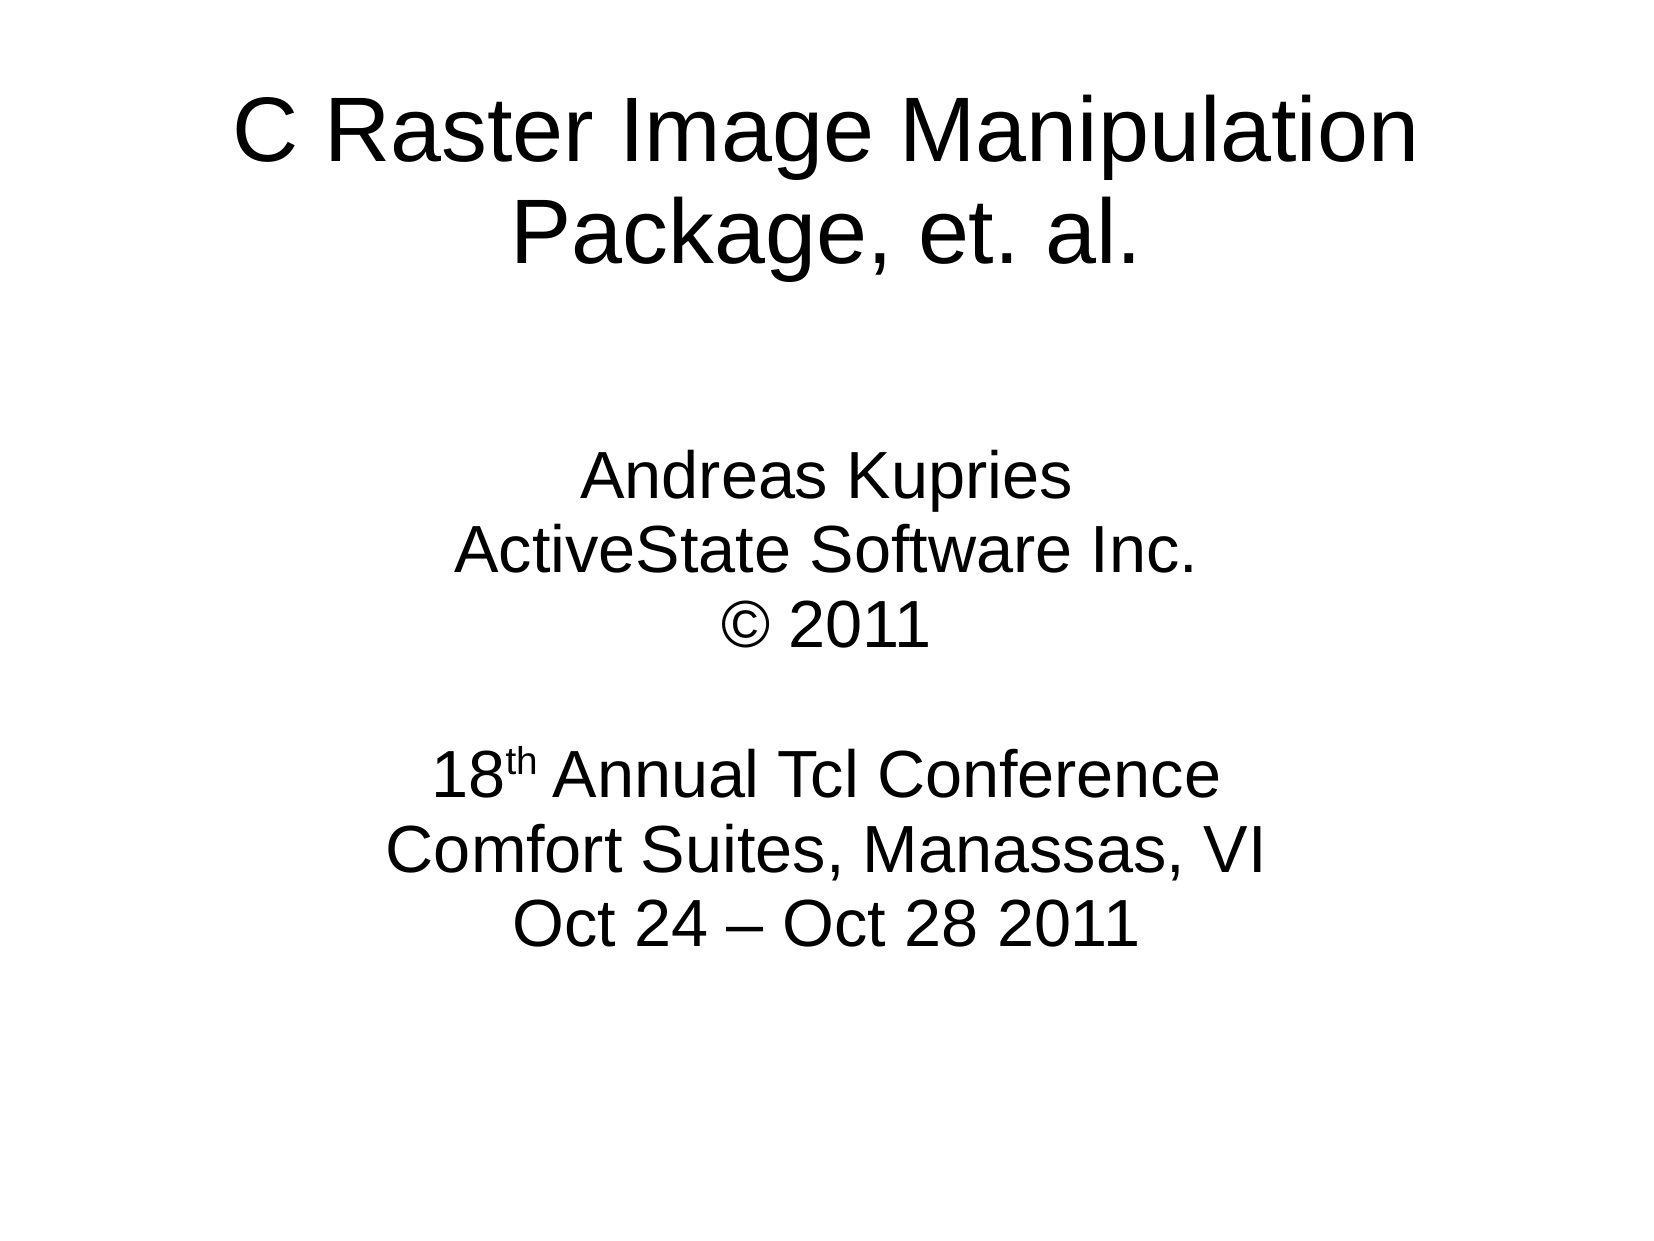

# C Raster Image Manipulation Package, et. al.
Andreas Kupries
ActiveState Software Inc.
© 2011
18th Annual Tcl Conference
Comfort Suites, Manassas, VI
Oct 24 – Oct 28 2011